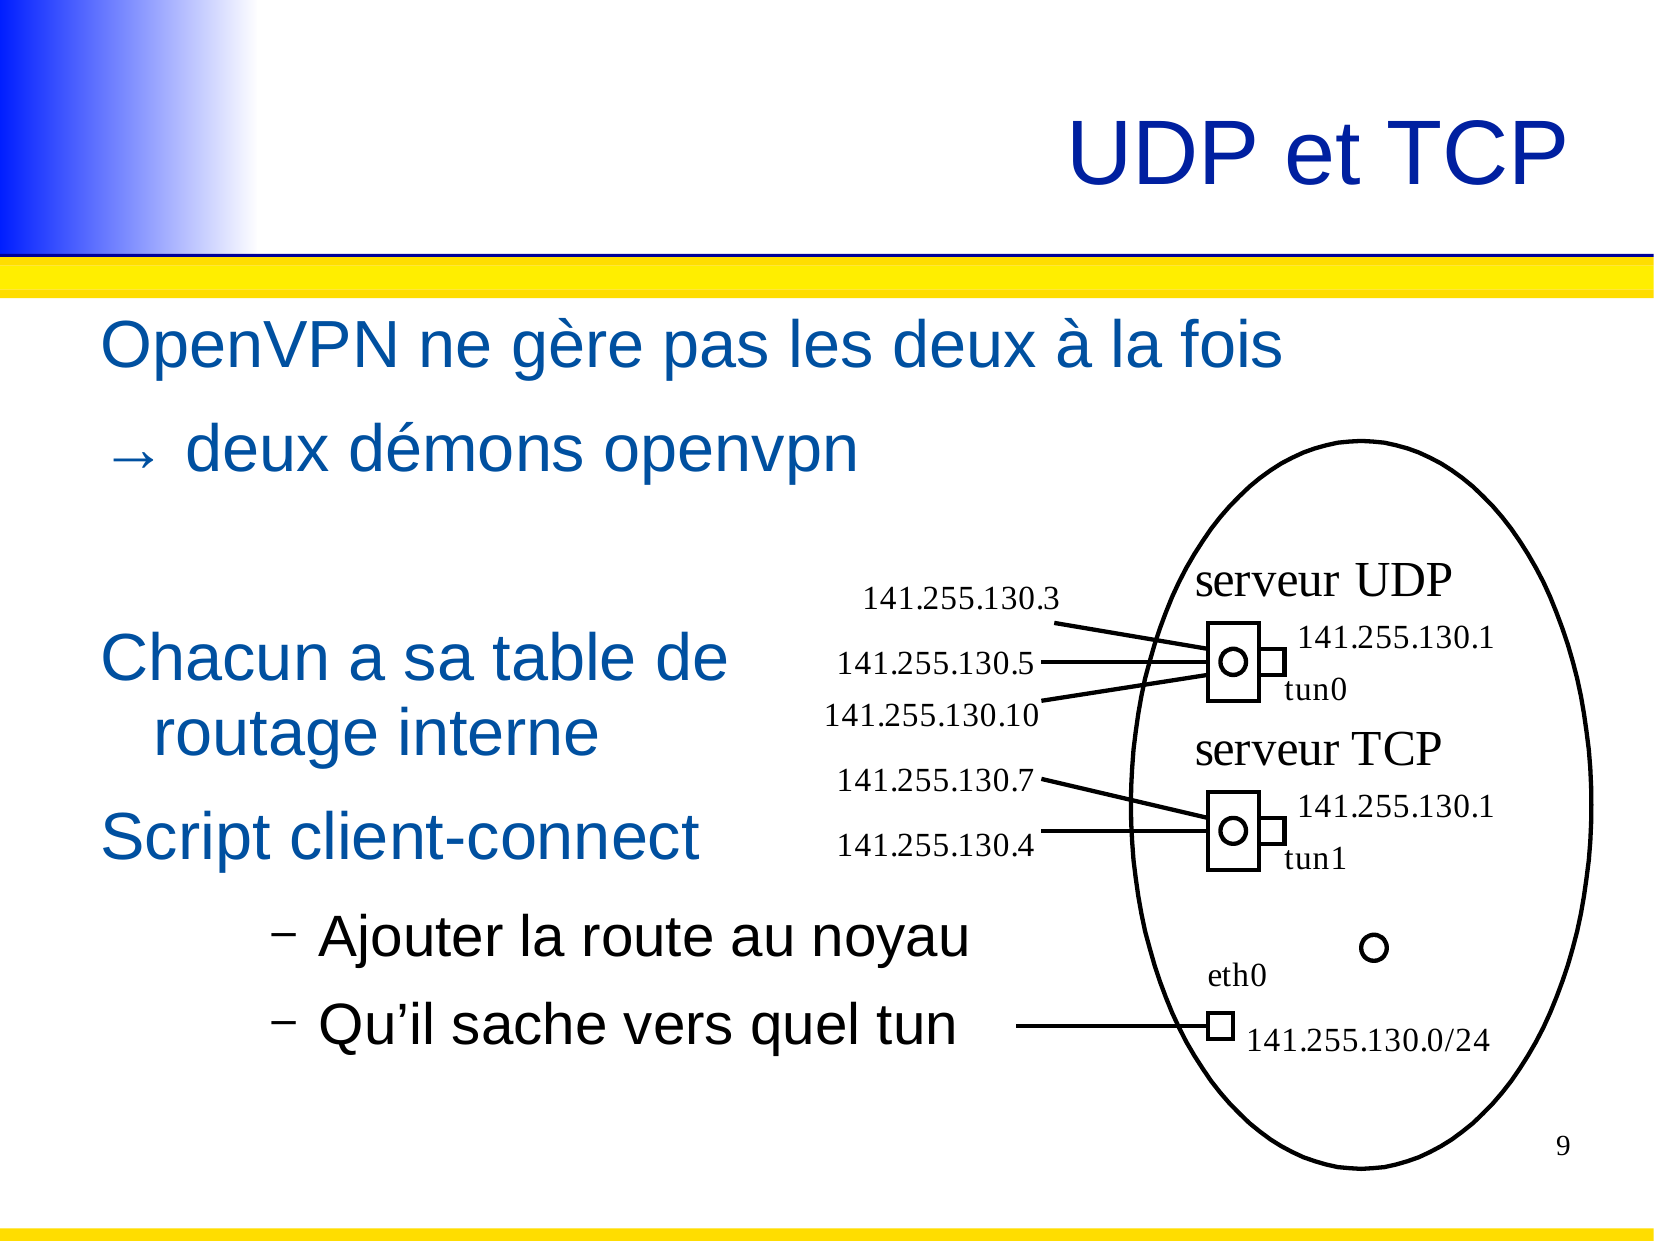

# UDP et TCP
OpenVPN ne gère pas les deux à la fois
→ deux démons openvpn
Chacun a sa table de
routage interne
Script client-connect
Ajouter la route au noyau
Qu’il sache vers quel tun
9